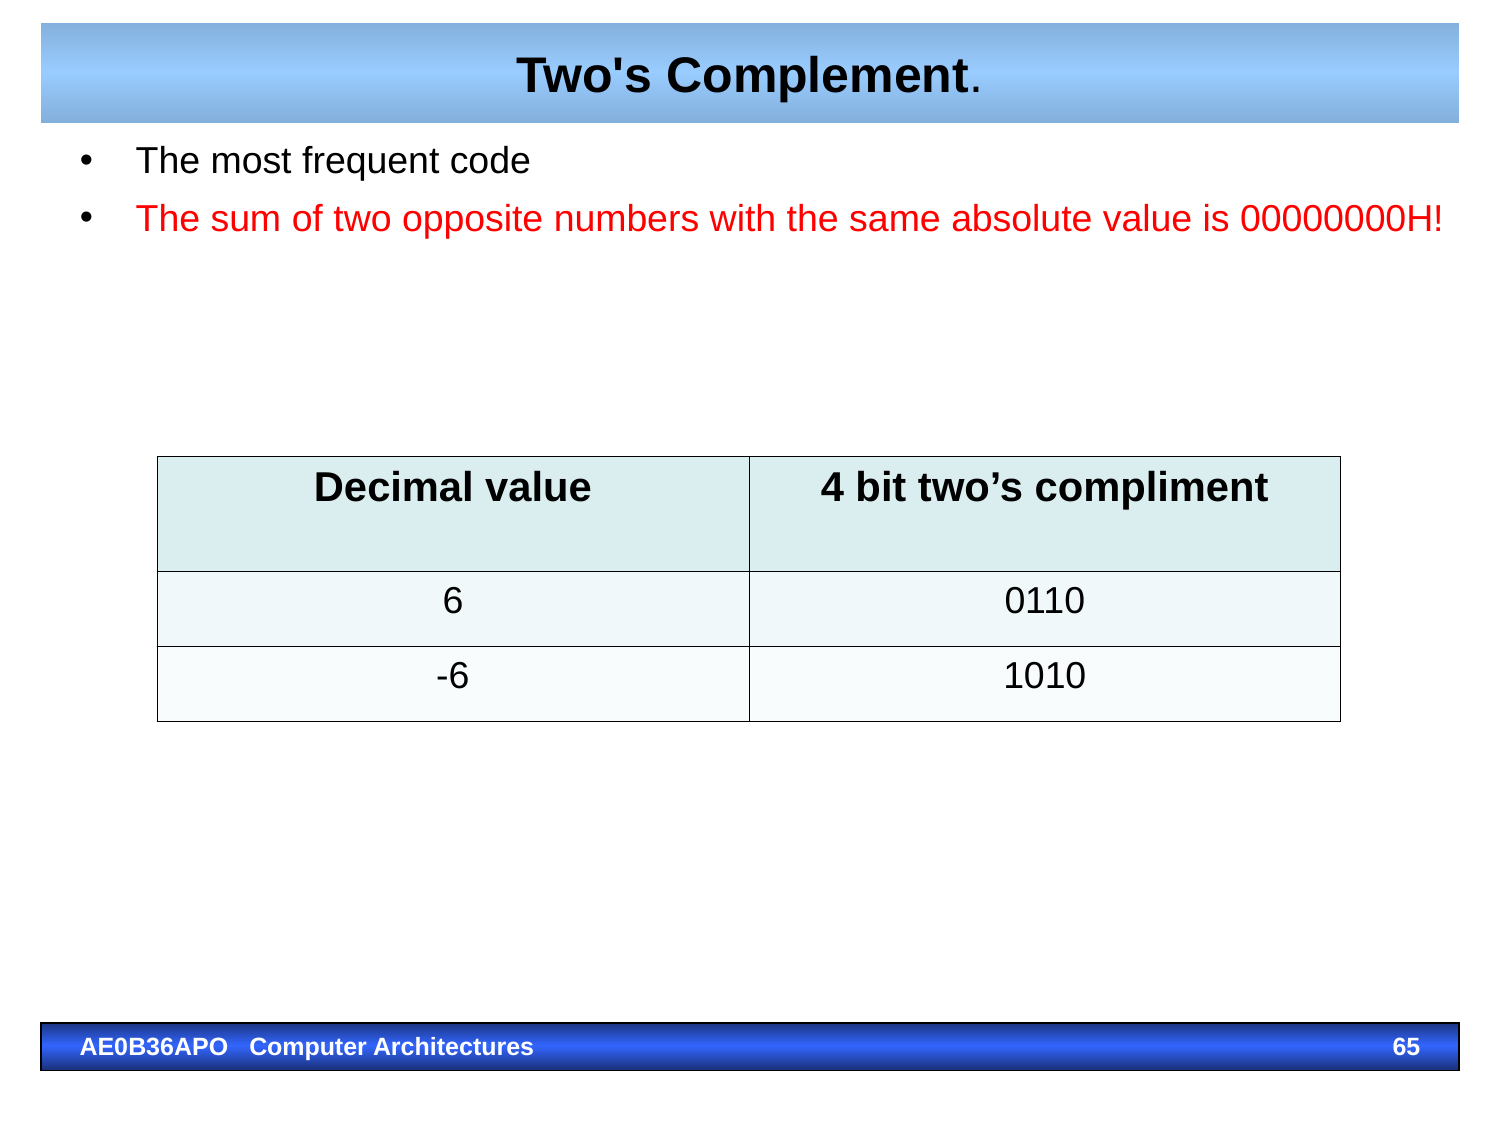

Two's Complement.
The most frequent code
The sum of two opposite numbers with the same absolute value is 00000000H!
| Decimal value | 4 bit two’s compliment |
| --- | --- |
| 6 | 0110 |
| -6 | 1010 |
AE0B36APO Computer Architectures